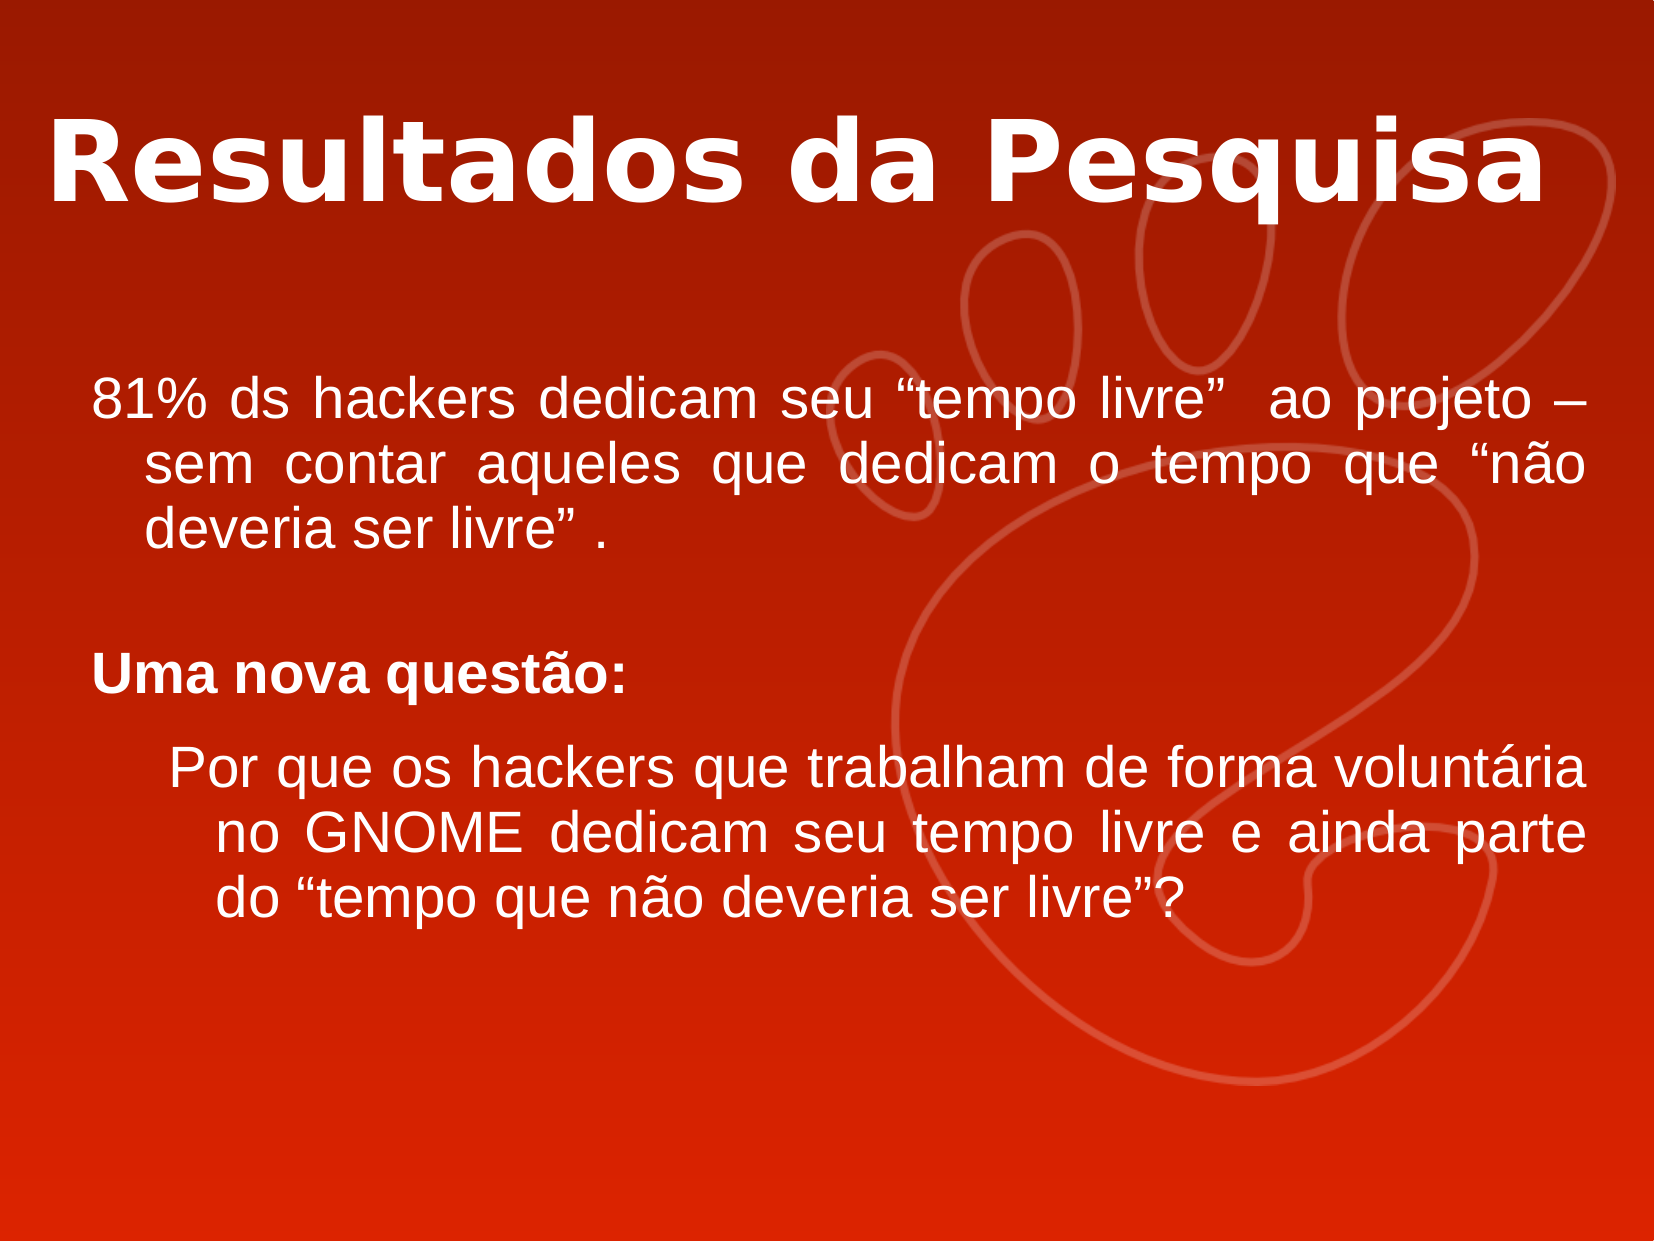

# Resultados da Pesquisa
81% ds hackers dedicam seu “tempo livre” ao projeto – sem contar aqueles que dedicam o tempo que “não deveria ser livre” .
Uma nova questão:
Por que os hackers que trabalham de forma voluntária no GNOME dedicam seu tempo livre e ainda parte do “tempo que não deveria ser livre”?